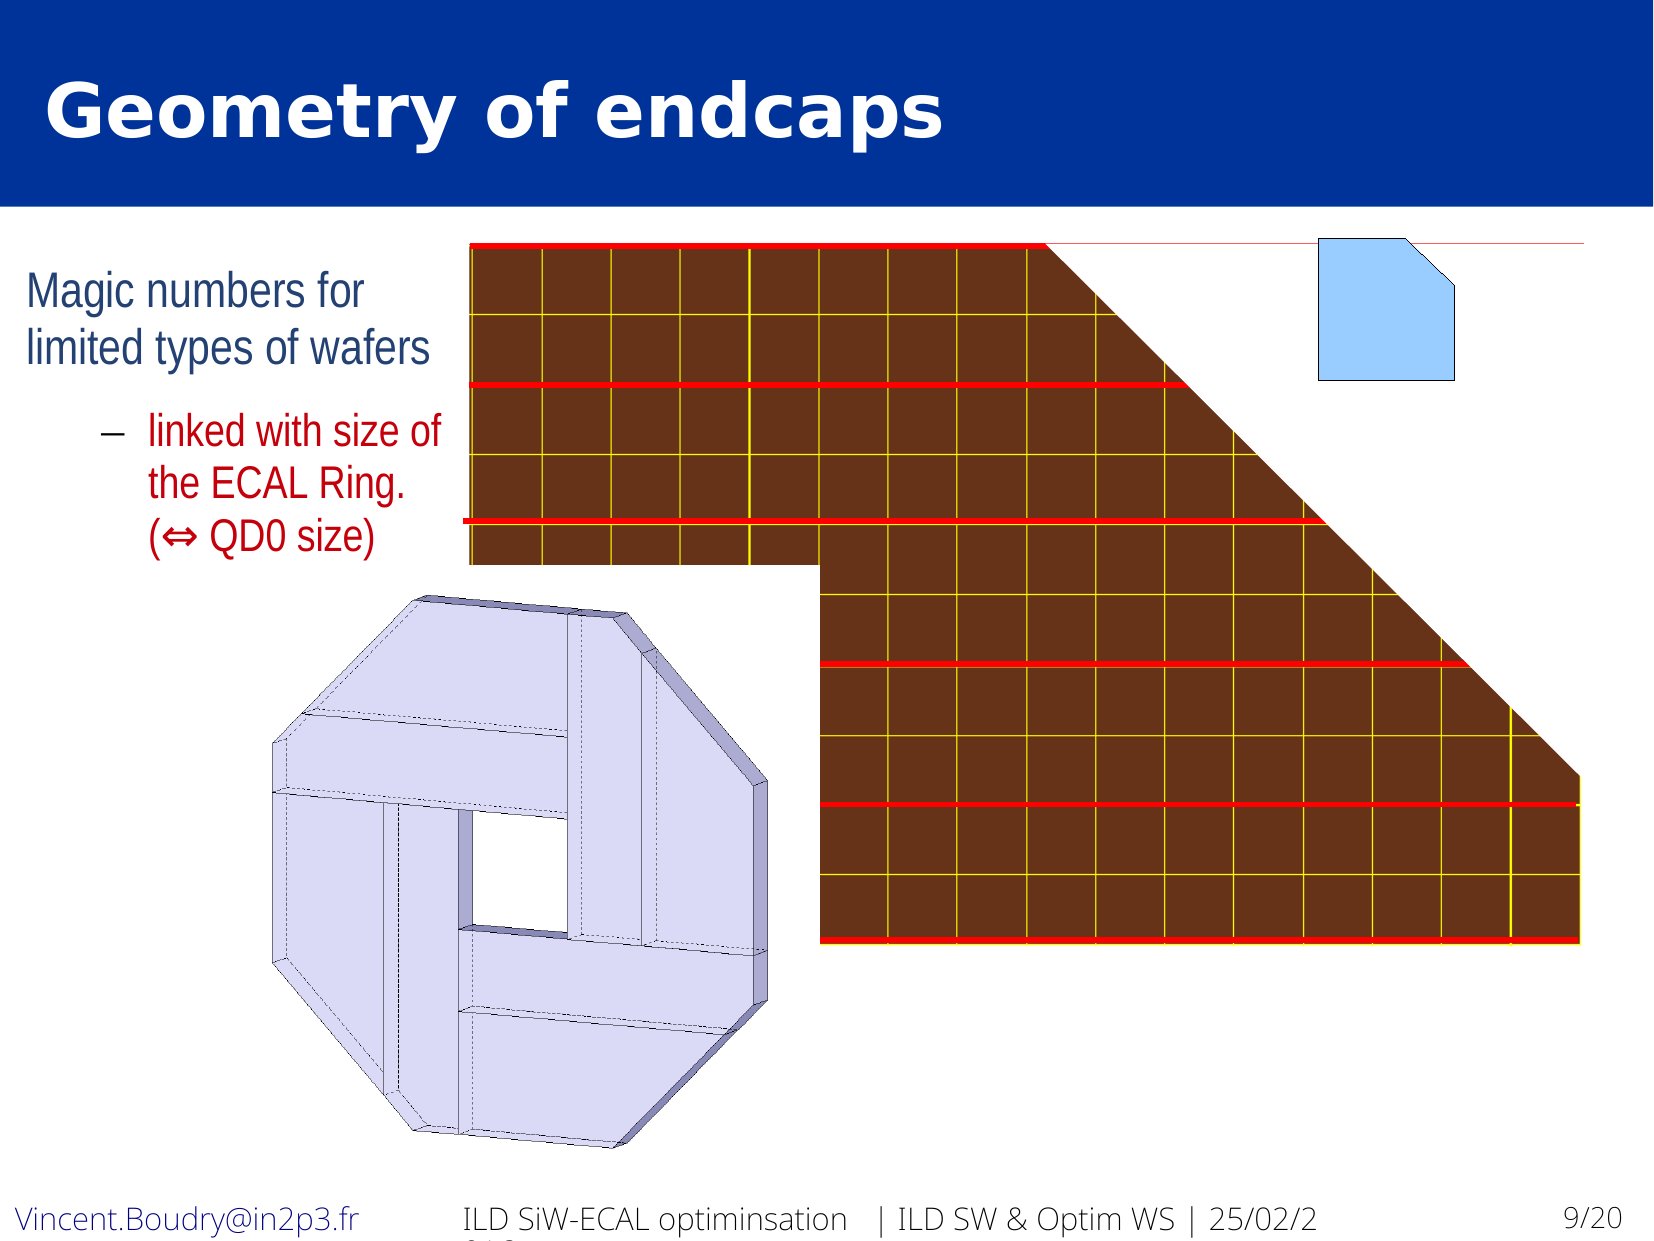

# Geometry of endcaps
Magic numbers for
limited types of wafers
linked with size of
the ECAL Ring.
(⇔ QD0 size)
ILD SiW-ECAL optiminsation | ILD SW & Optim WS | 25/02/2016
9